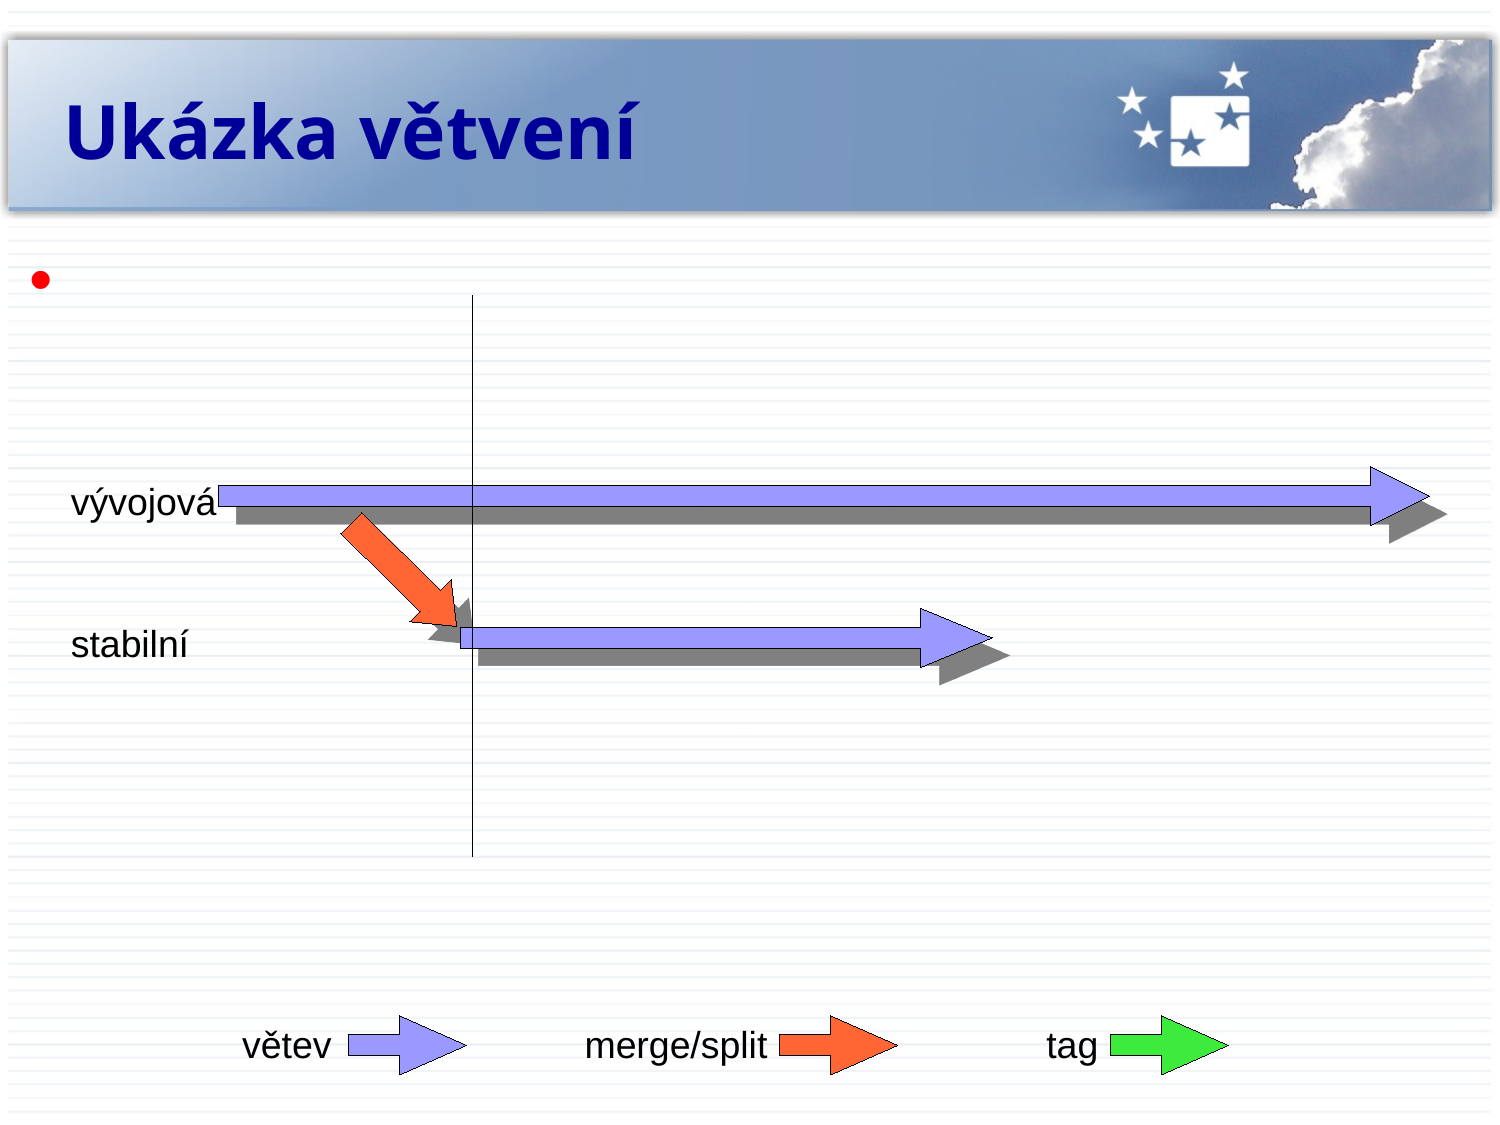

# Ukázka větvení
vývojová
stabilní
větev
merge/split
tag